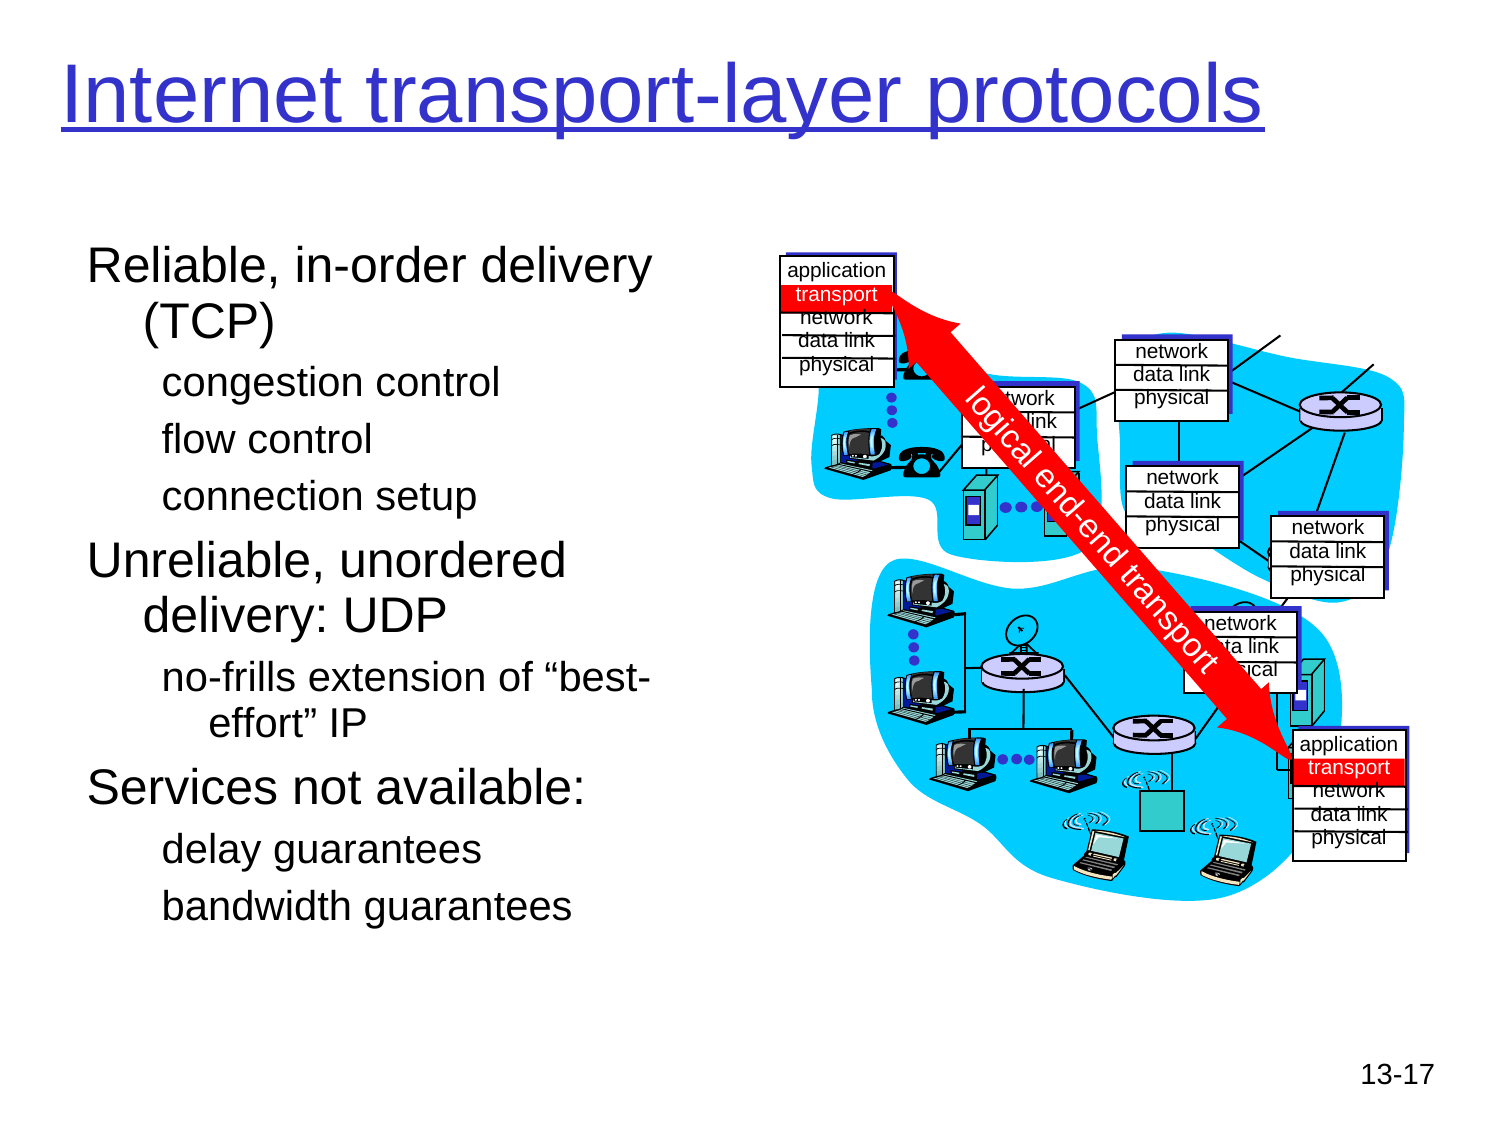

# Internet transport-layer protocols
Reliable, in-order delivery (TCP)
congestion control
flow control
connection setup
Unreliable, unordered delivery: UDP
no-frills extension of “best-effort” IP
Services not available:
delay guarantees
bandwidth guarantees
application
transport
network
data link
physical
logical end-end transport
network
data link
physical
network
data link
physical
network
data link
physical
network
data link
physical
network
data link
physical
application
transport
network
data link
physical
17